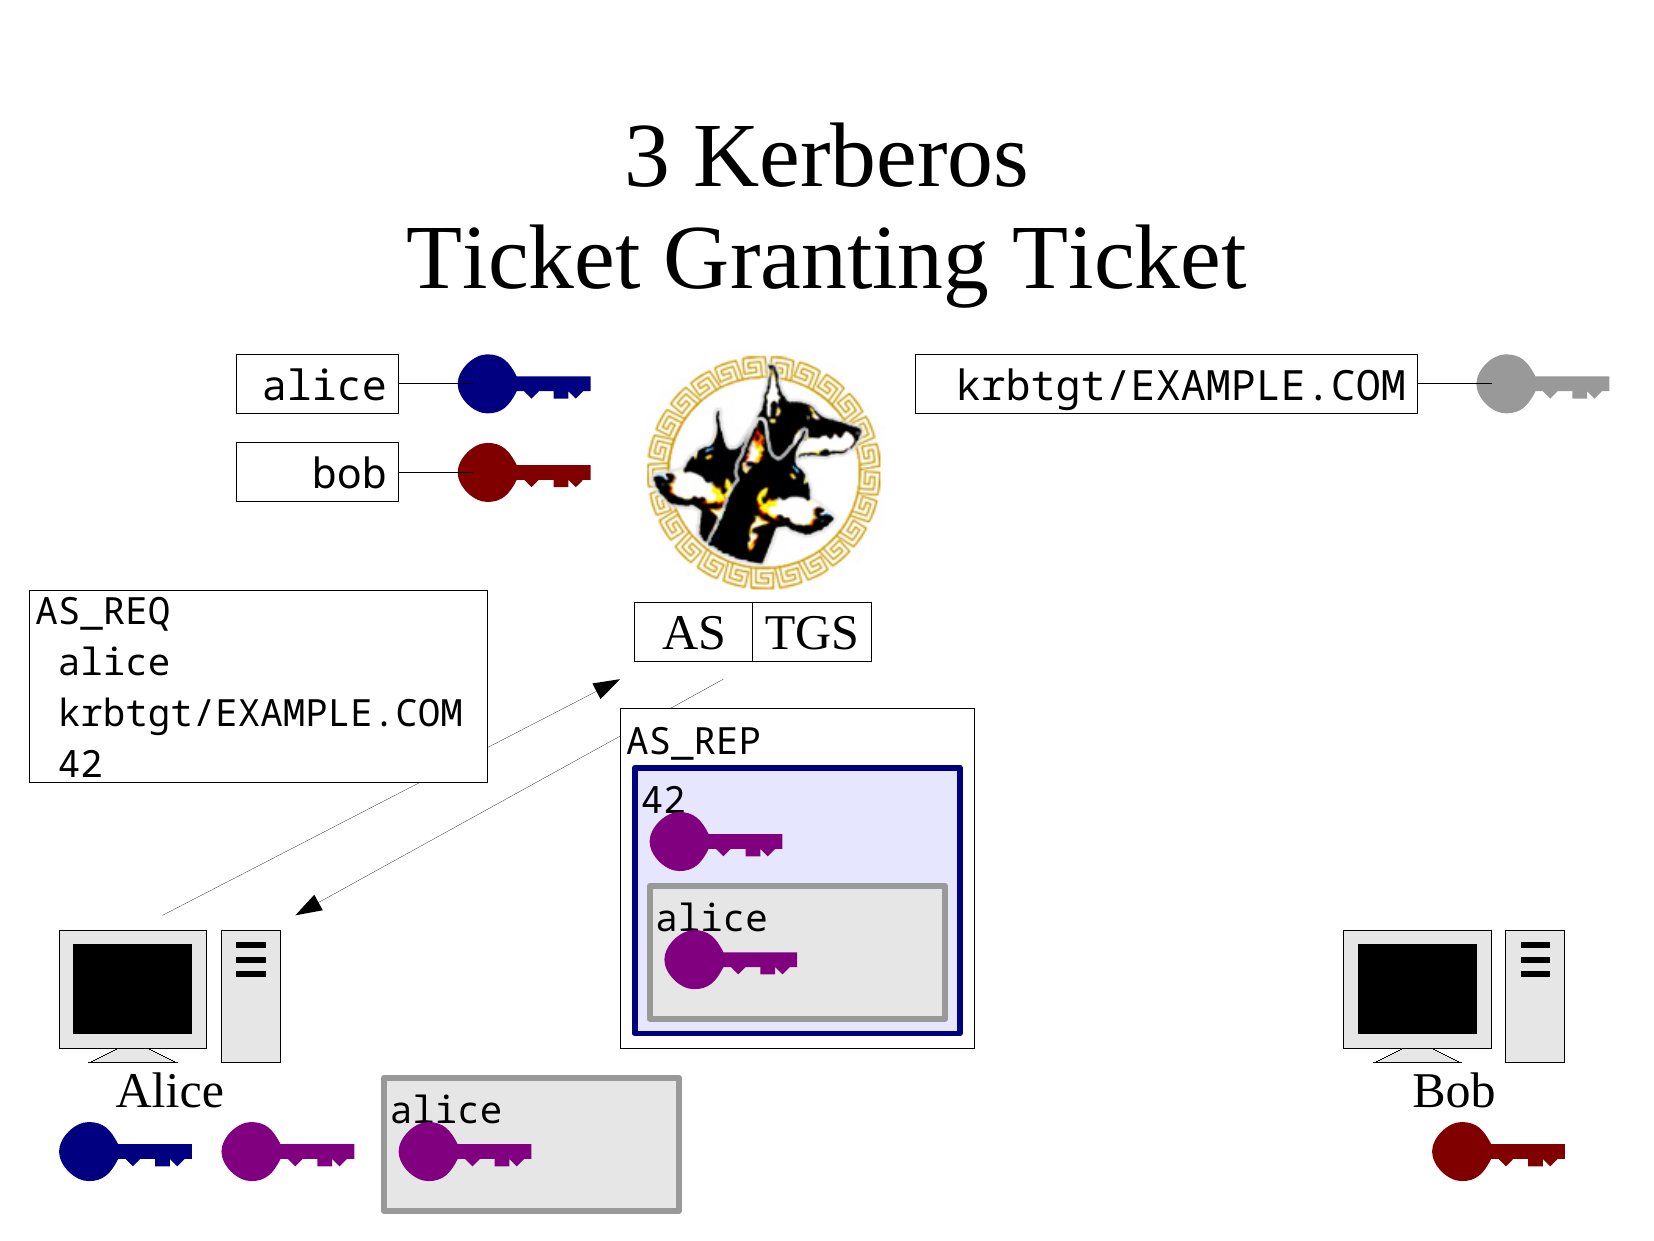

# 3 Kerberos Ticket Granting Ticket
alice
krbtgt/EXAMPLE.COM
bob
AS_REQ
 alice
 krbtgt/EXAMPLE.COM
 42
AS
TGS
AS_REP
42
alice
Alice
Bob
alice